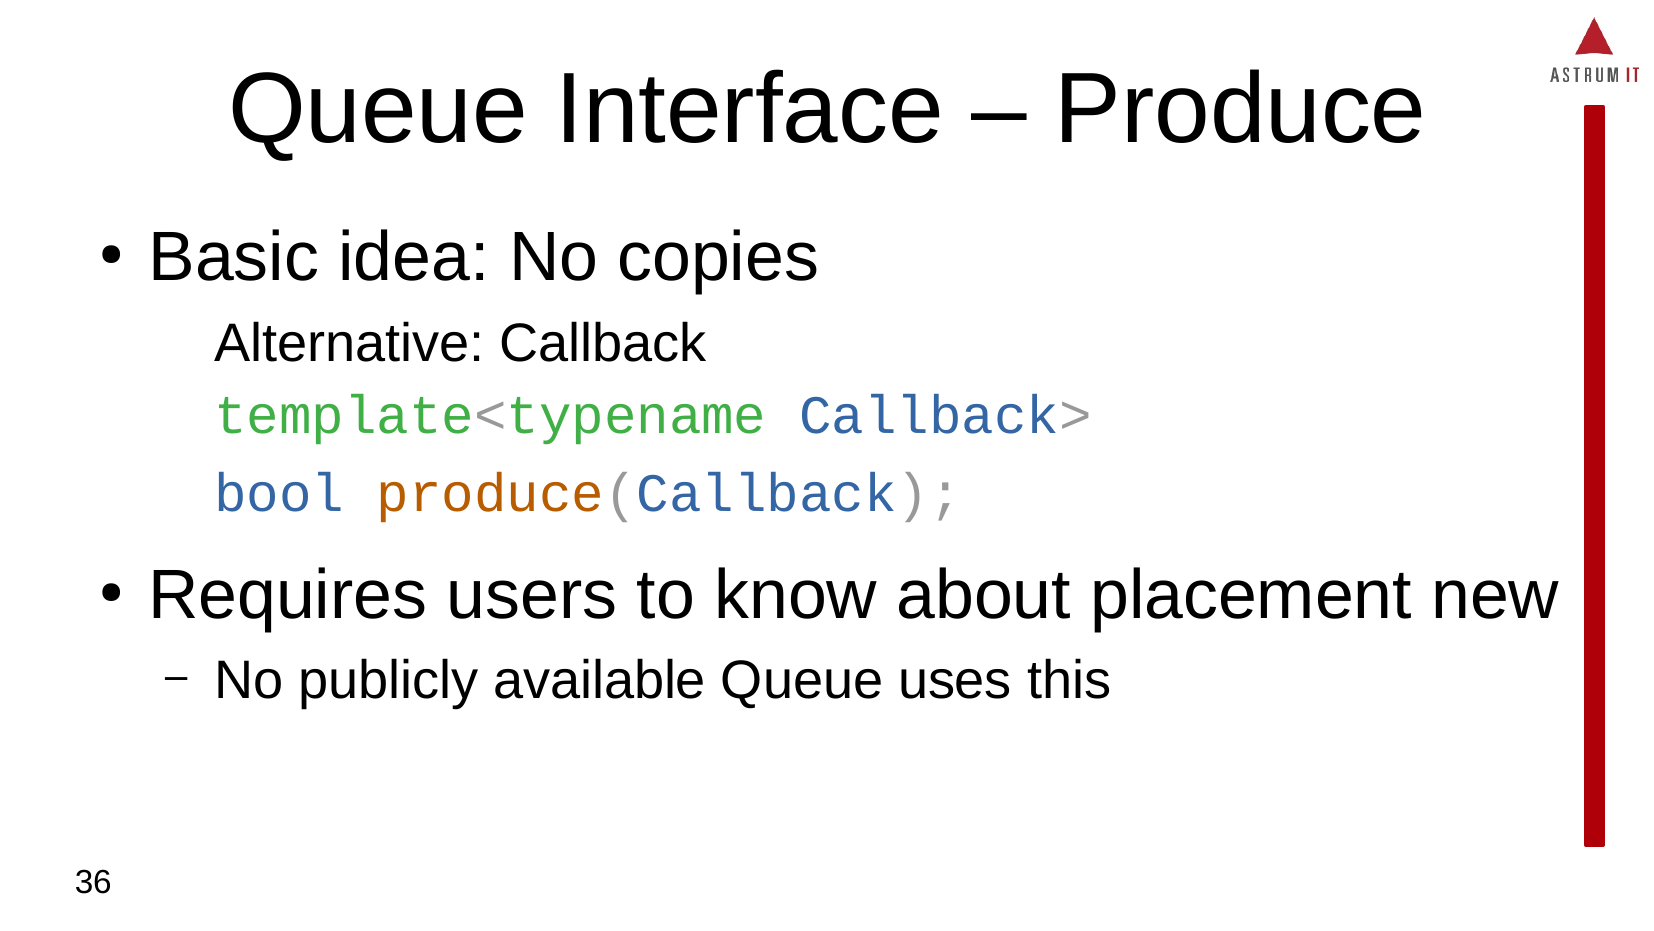

# Queue Interface – Produce
Basic idea: No copies
Alternative: Callback
template<typename Callback>
bool produce(Callback);
Requires users to know about placement new
No publicly available Queue uses this